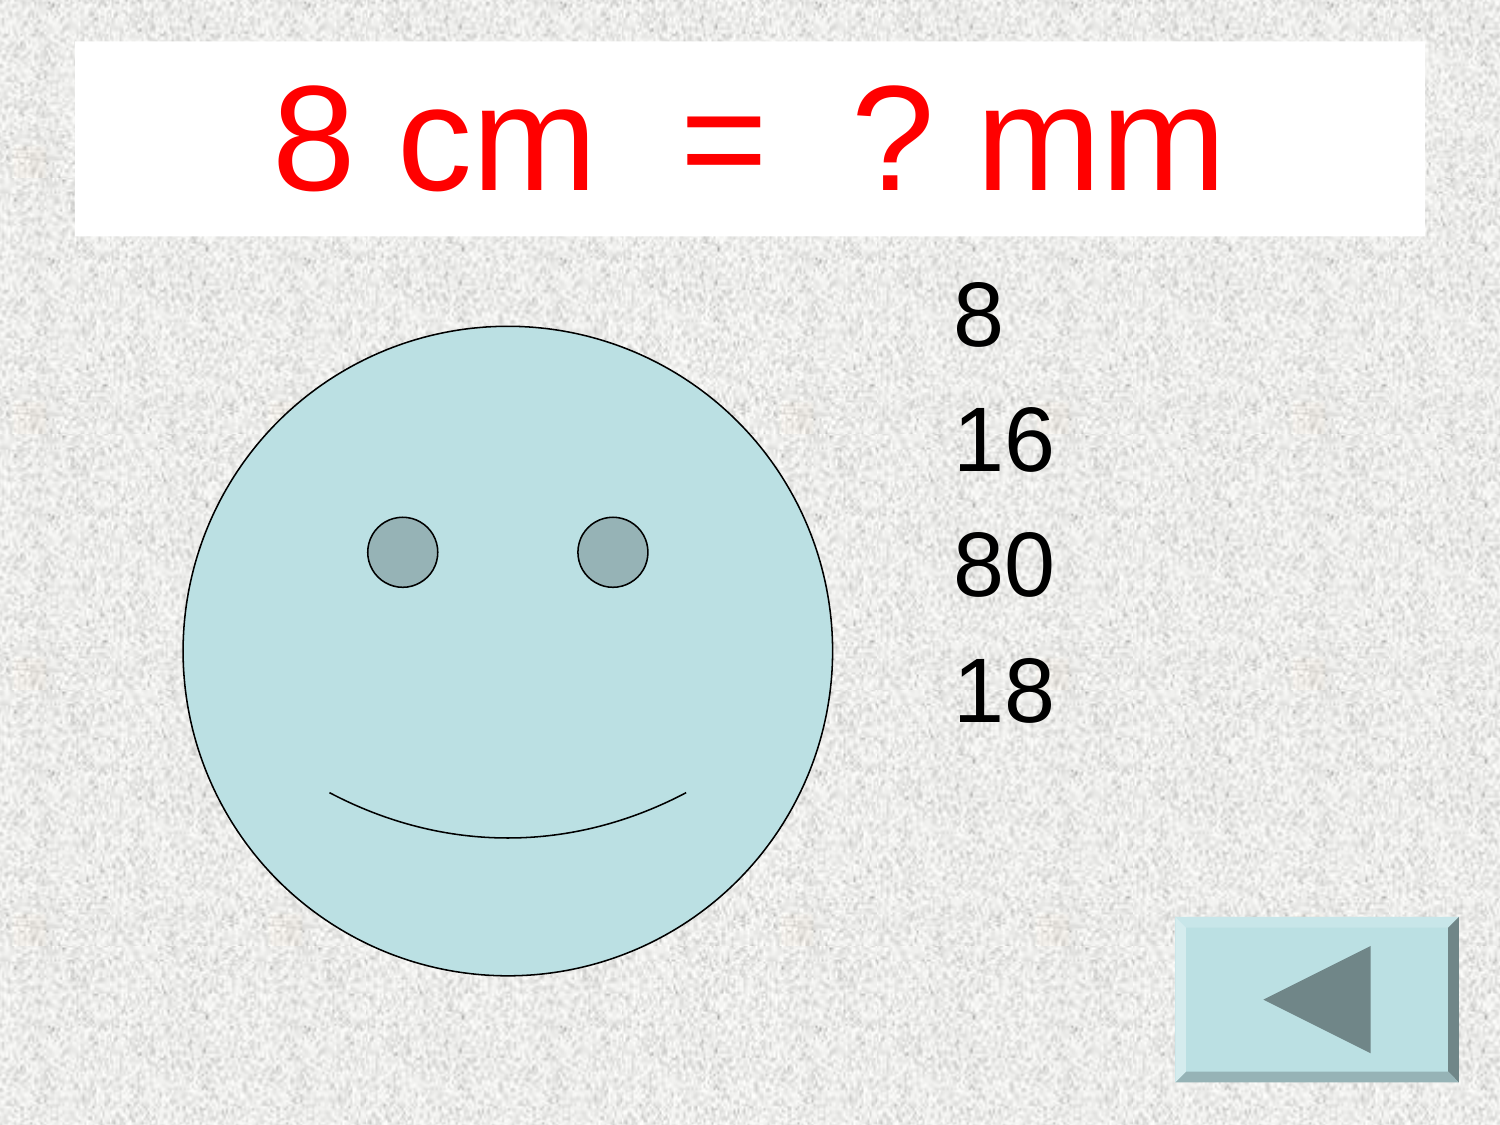

# 8 cm = ? mm
8
16
80
18